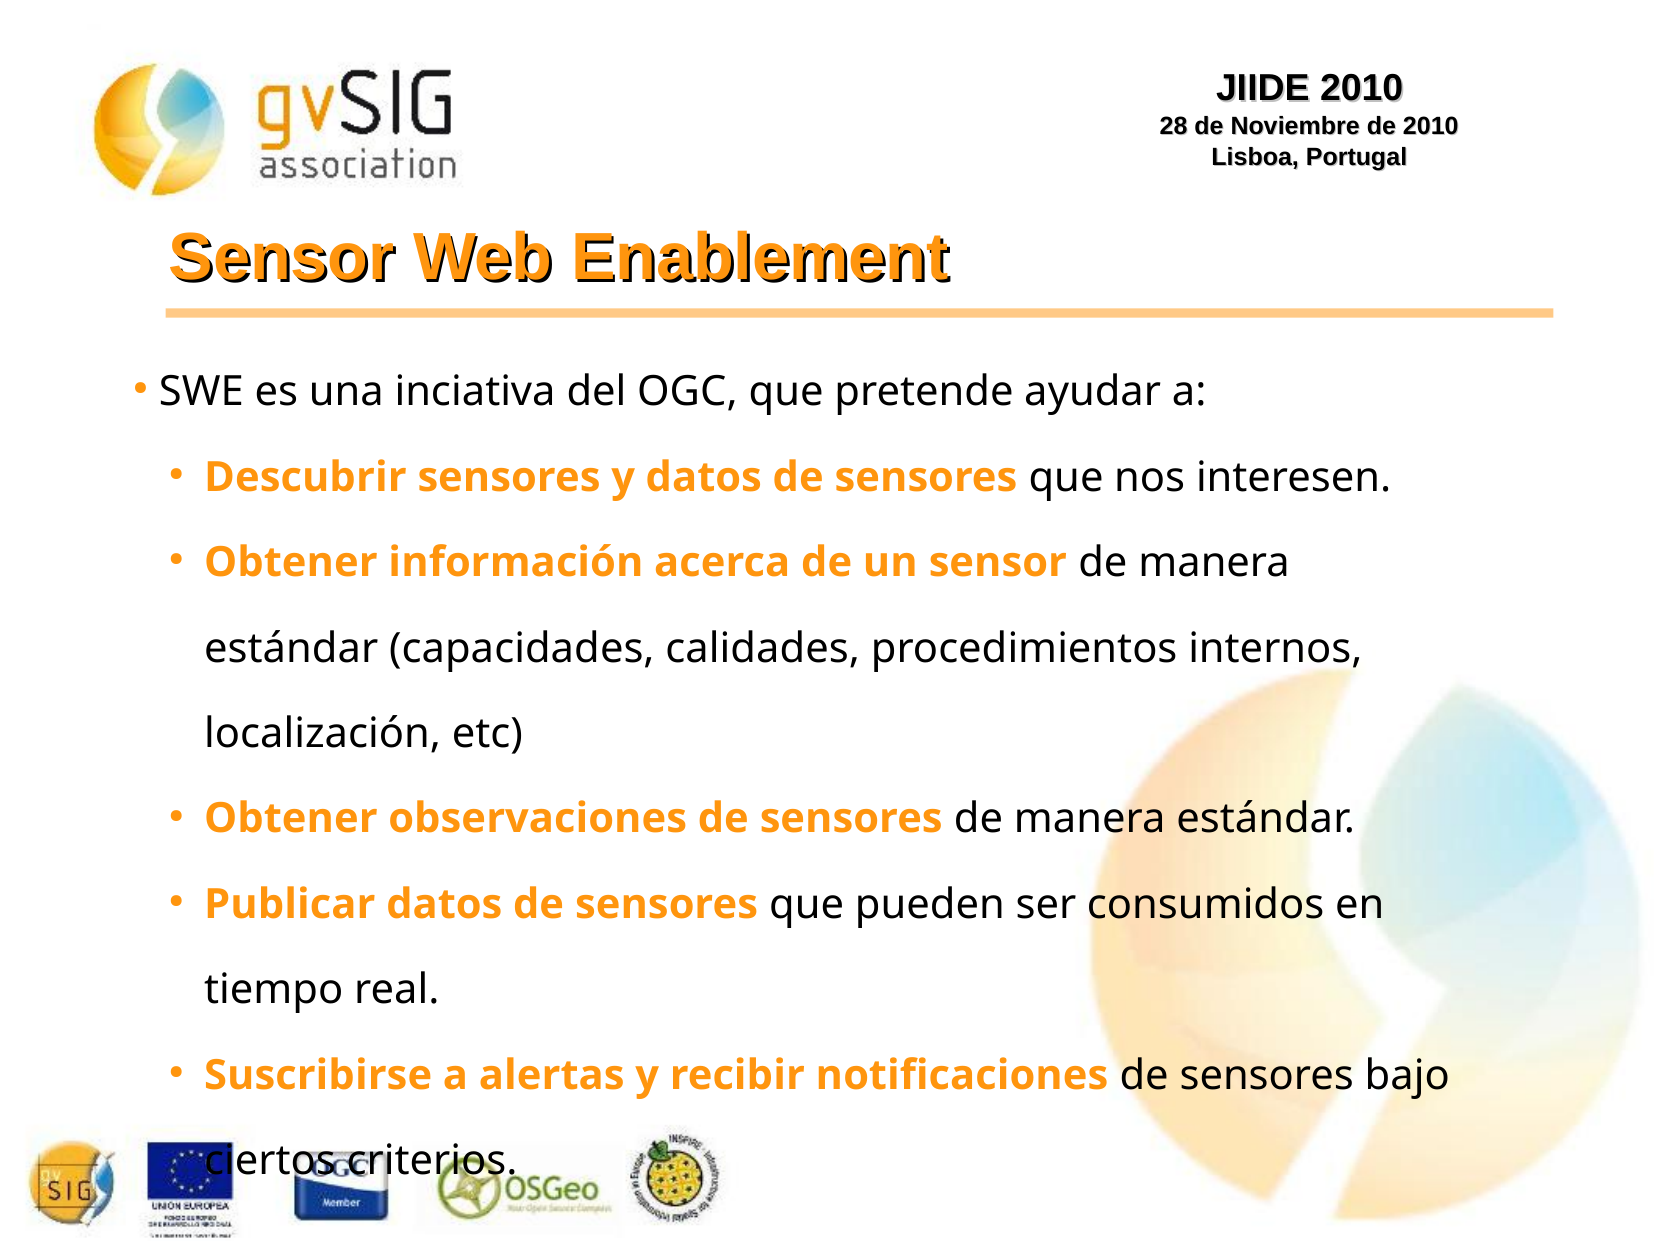

Sensor Web Enablement
 SWE es una inciativa del OGC, que pretende ayudar a:
Descubrir sensores y datos de sensores que nos interesen.
Obtener información acerca de un sensor de manera estándar (capacidades, calidades, procedimientos internos, localización, etc)
Obtener observaciones de sensores de manera estándar.
Publicar datos de sensores que pueden ser consumidos en tiempo real.
Suscribirse a alertas y recibir notificaciones de sensores bajo ciertos criterios.